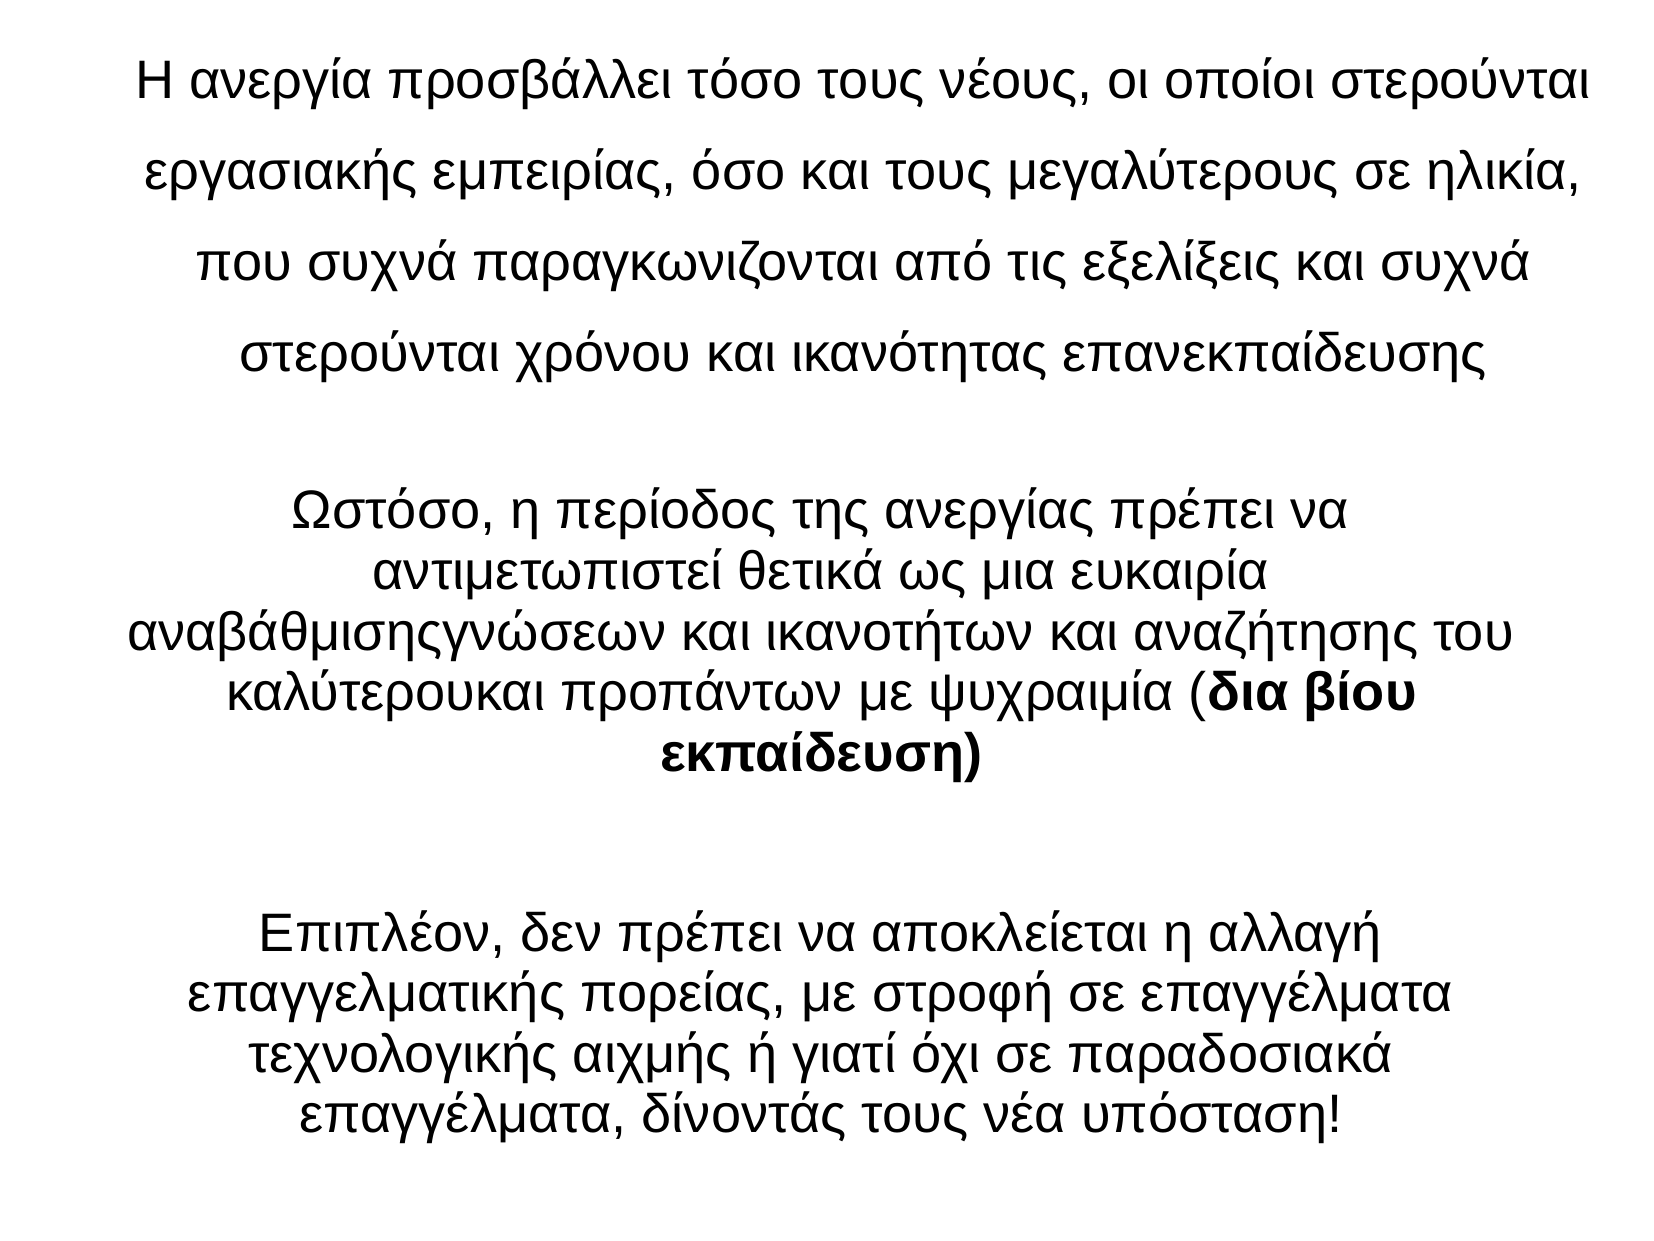

# Η ανεργία προσβάλλει τόσο τους νέους, οι οποίοι στερούνται εργασιακής εμπειρίας, όσο και τους μεγαλύτερους σε ηλικία, που συχνά παραγκωνιζονται από τις εξελίξεις και συχνά στερούνται χρόνου και ικανότητας επανεκπαίδευσης
Ωστόσο, η περίοδος της ανεργίας πρέπει να αντιμετωπιστεί θετικά ως μια ευκαιρία αναβάθμισηςγνώσεων και ικανοτήτων και αναζήτησης του καλύτερουκαι προπάντων με ψυχραιμία (δια βίου εκπαίδευση)
Επιπλέον, δεν πρέπει να αποκλείεται η αλλαγή επαγγελματικής πορείας, με στροφή σε επαγγέλματα τεχνολογικής αιχμής ή γιατί όχι σε παραδοσιακά επαγγέλματα, δίνοντάς τους νέα υπόσταση!